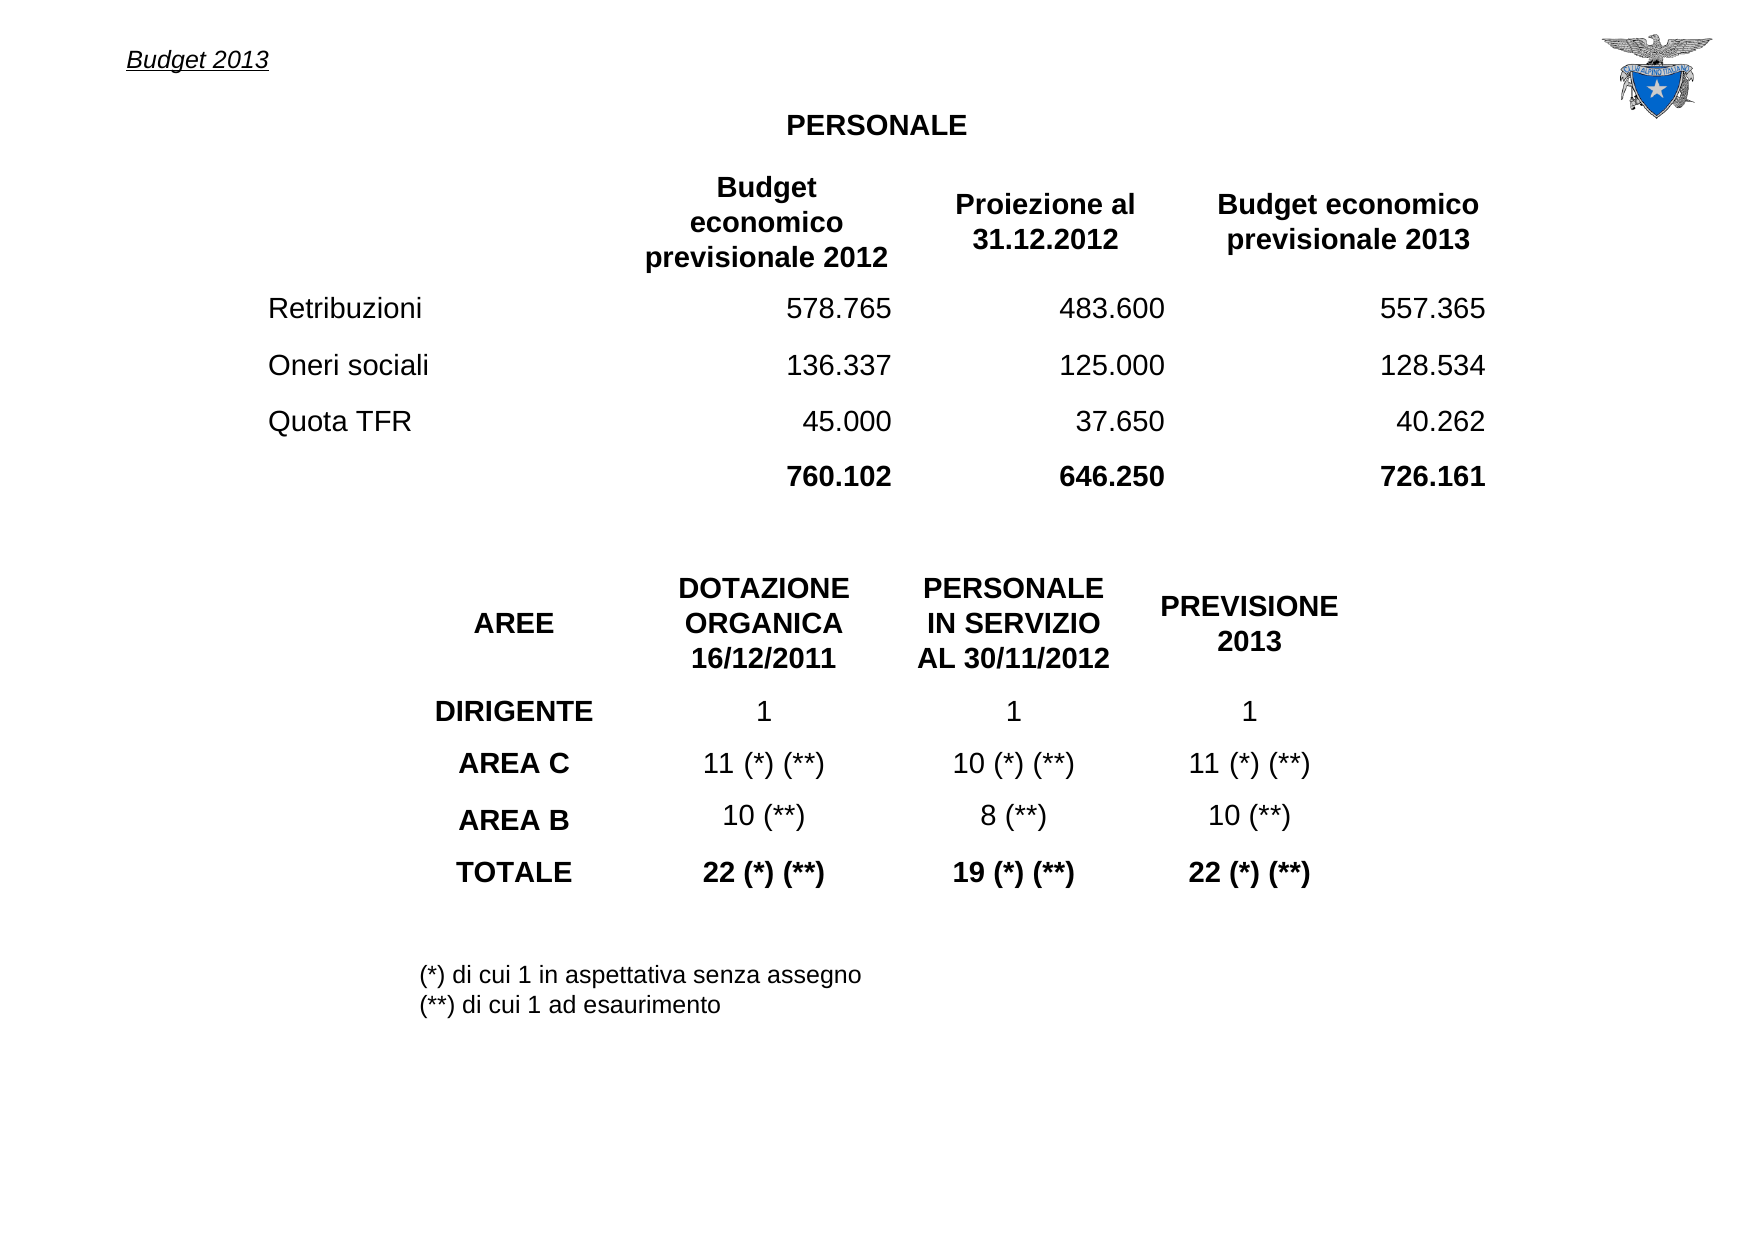

Budget 2013
| PERSONALE | | | |
| --- | --- | --- | --- |
| | Budget economico previsionale 2012 | Proiezione al 31.12.2012 | Budget economico previsionale 2013 |
| Retribuzioni | 578.765 | 483.600 | 557.365 |
| Oneri sociali | 136.337 | 125.000 | 128.534 |
| Quota TFR | 45.000 | 37.650 | 40.262 |
| | 760.102 | 646.250 | 726.161 |
| AREE | DOTAZIONE ORGANICA 16/12/2011 | PERSONALE IN SERVIZIO AL 30/11/2012 | PREVISIONE 2013 |
| --- | --- | --- | --- |
| DIRIGENTE | 1 | 1 | 1 |
| AREA C | 11 (\*) (\*\*) | 10 (\*) (\*\*) | 11 (\*) (\*\*) |
| AREA B | 10 (\*\*) | 8 (\*\*) | 10 (\*\*) |
| TOTALE | 22 (\*) (\*\*) | 19 (\*) (\*\*) | 22 (\*) (\*\*) |
(*) di cui 1 in aspettativa senza assegno
(**) di cui 1 ad esaurimento